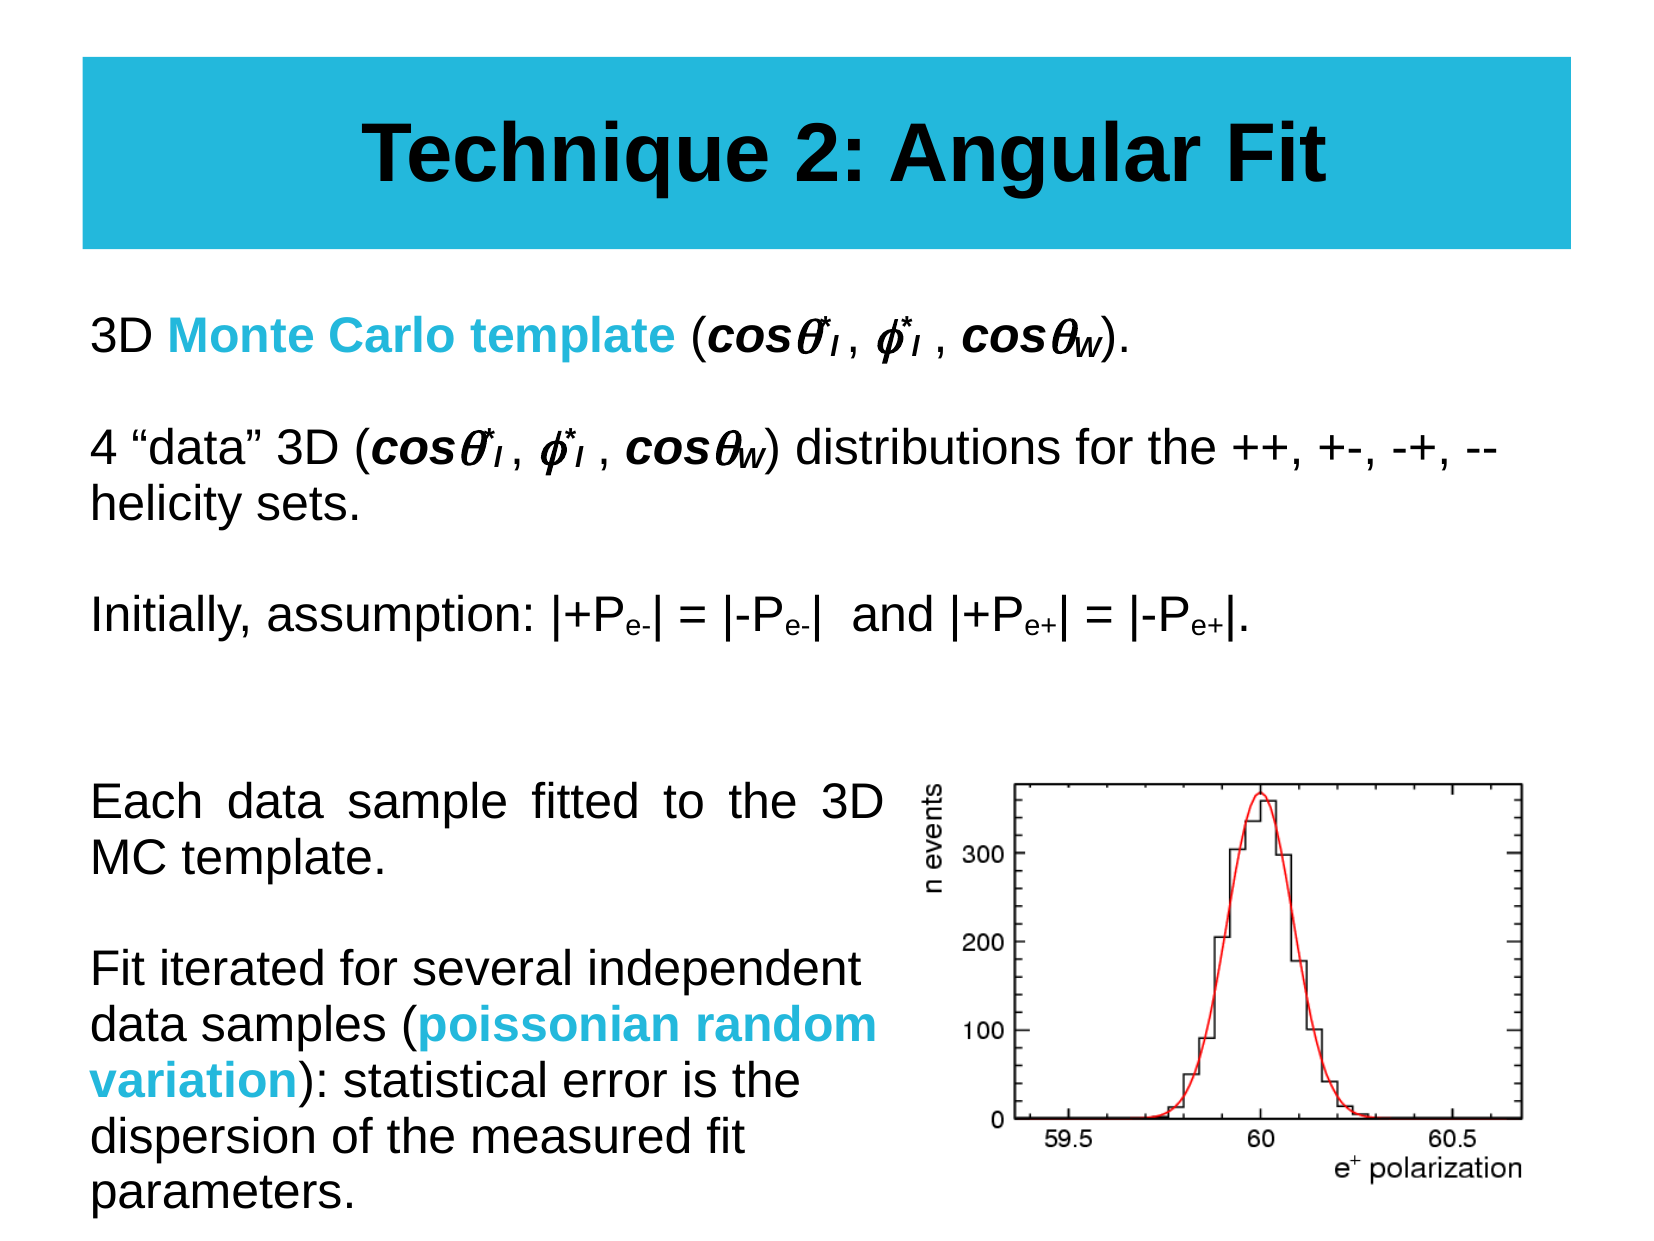

# Technique 2: Angular Fit
3D Monte Carlo template (cosq*l , f*l , cosqW).
4 “data” 3D (cosq*l , f*l , cosqW) distributions for the ++, +-, -+, -- helicity sets.
Initially, assumption: |+Pe-| = |-Pe-| and |+Pe+| = |-Pe+|.
Each data sample fitted to the 3D MC template.
Fit iterated for several independent data samples (poissonian random variation): statistical error is the dispersion of the measured fit parameters.
40